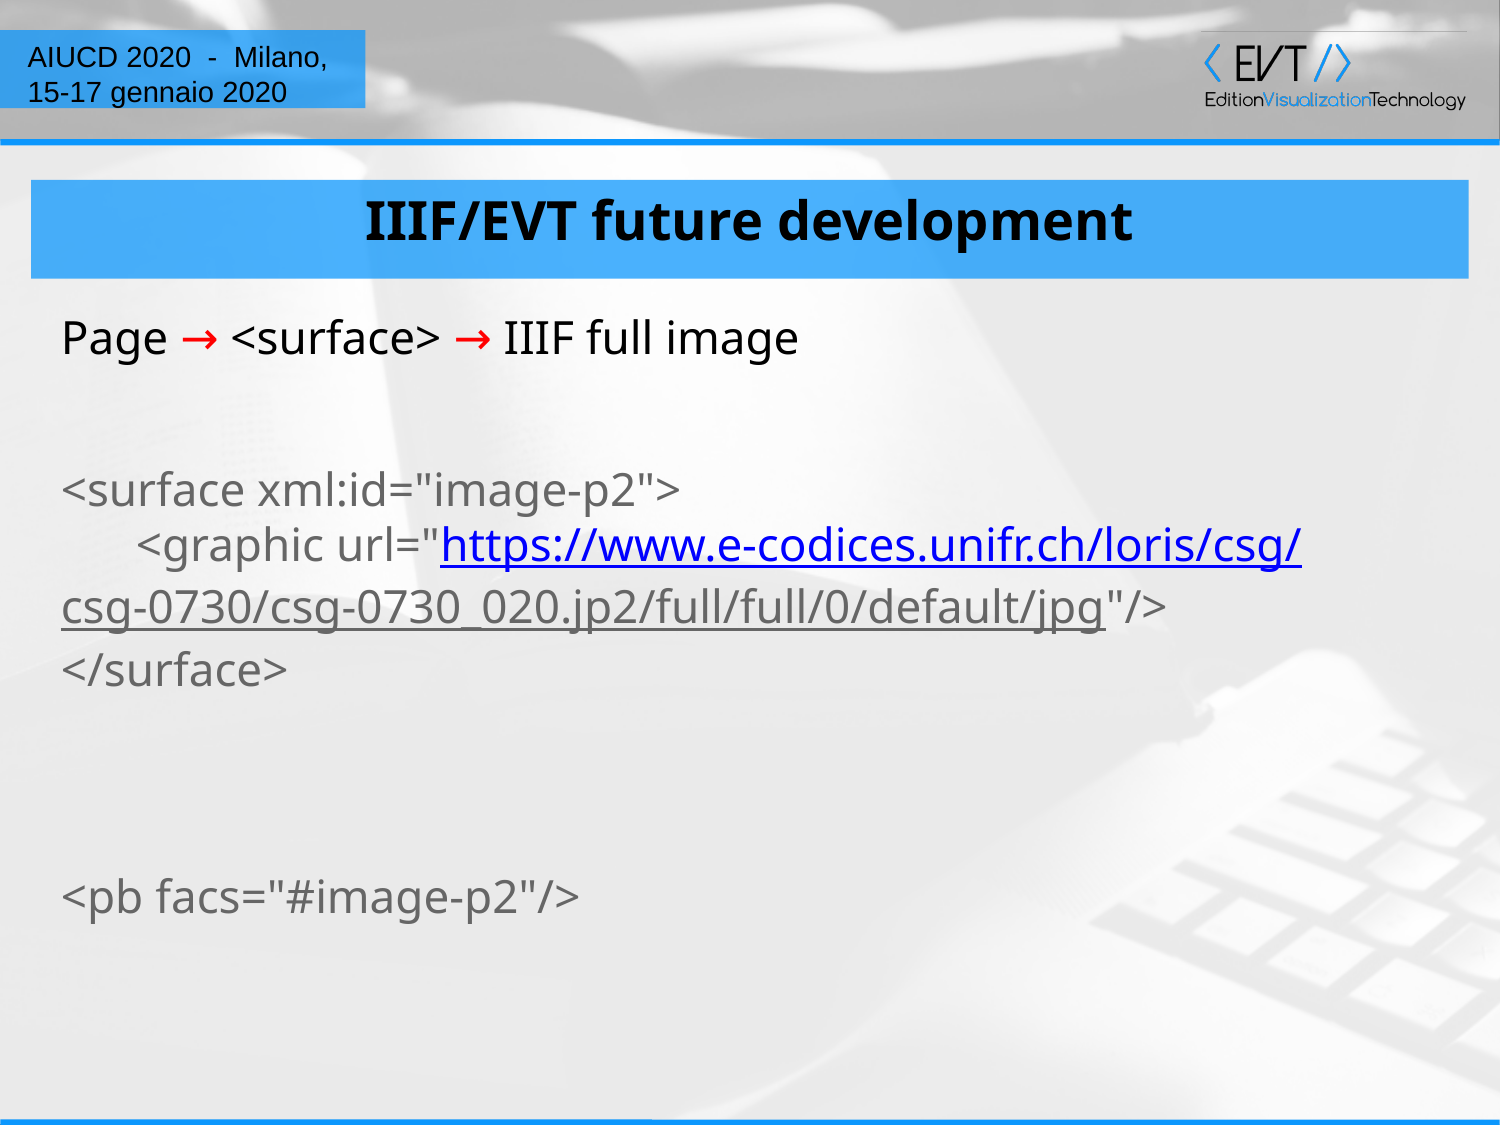

# IIIF/EVT future development
Page → <surface> → IIIF full image
<surface xml:id="image-p2">
	<graphic url="https://www.e-codices.unifr.ch/loris/csg/		csg-0730/csg-0730_020.jp2/full/full/0/default/jpg"/>
</surface>
<pb facs="#image-p2"/>